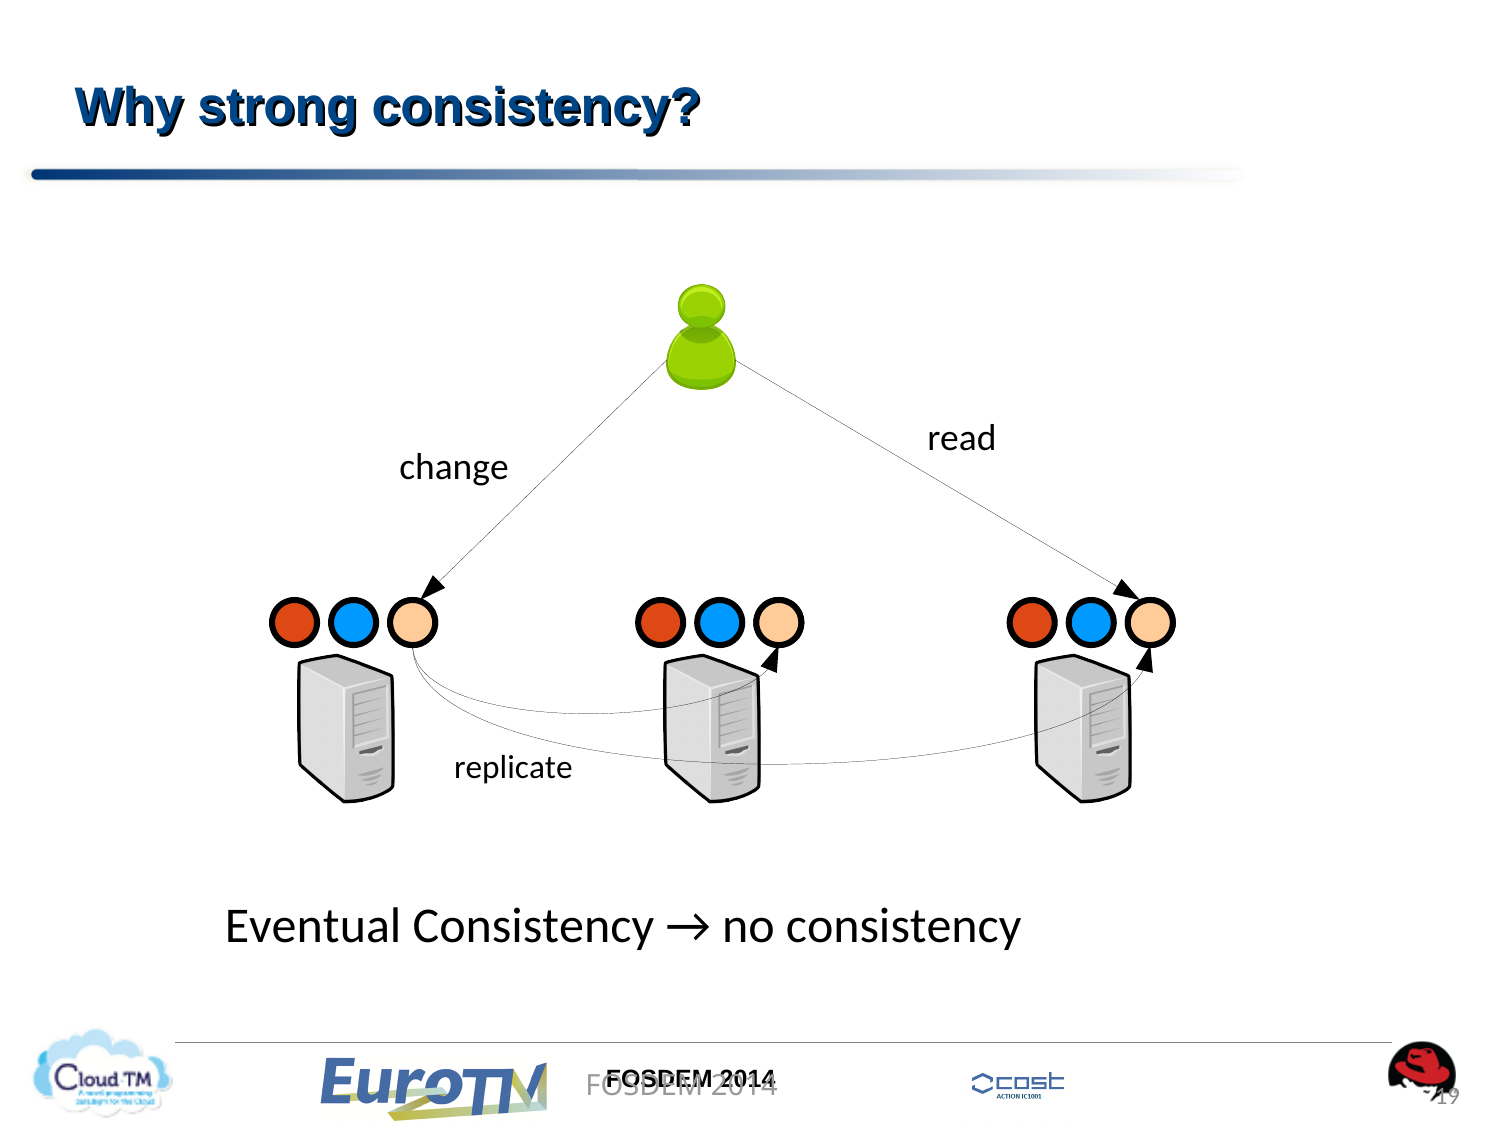

# Why strong consistency?
read
change
replicate
Eventual Consistency → no consistency
FOSDEM 2014